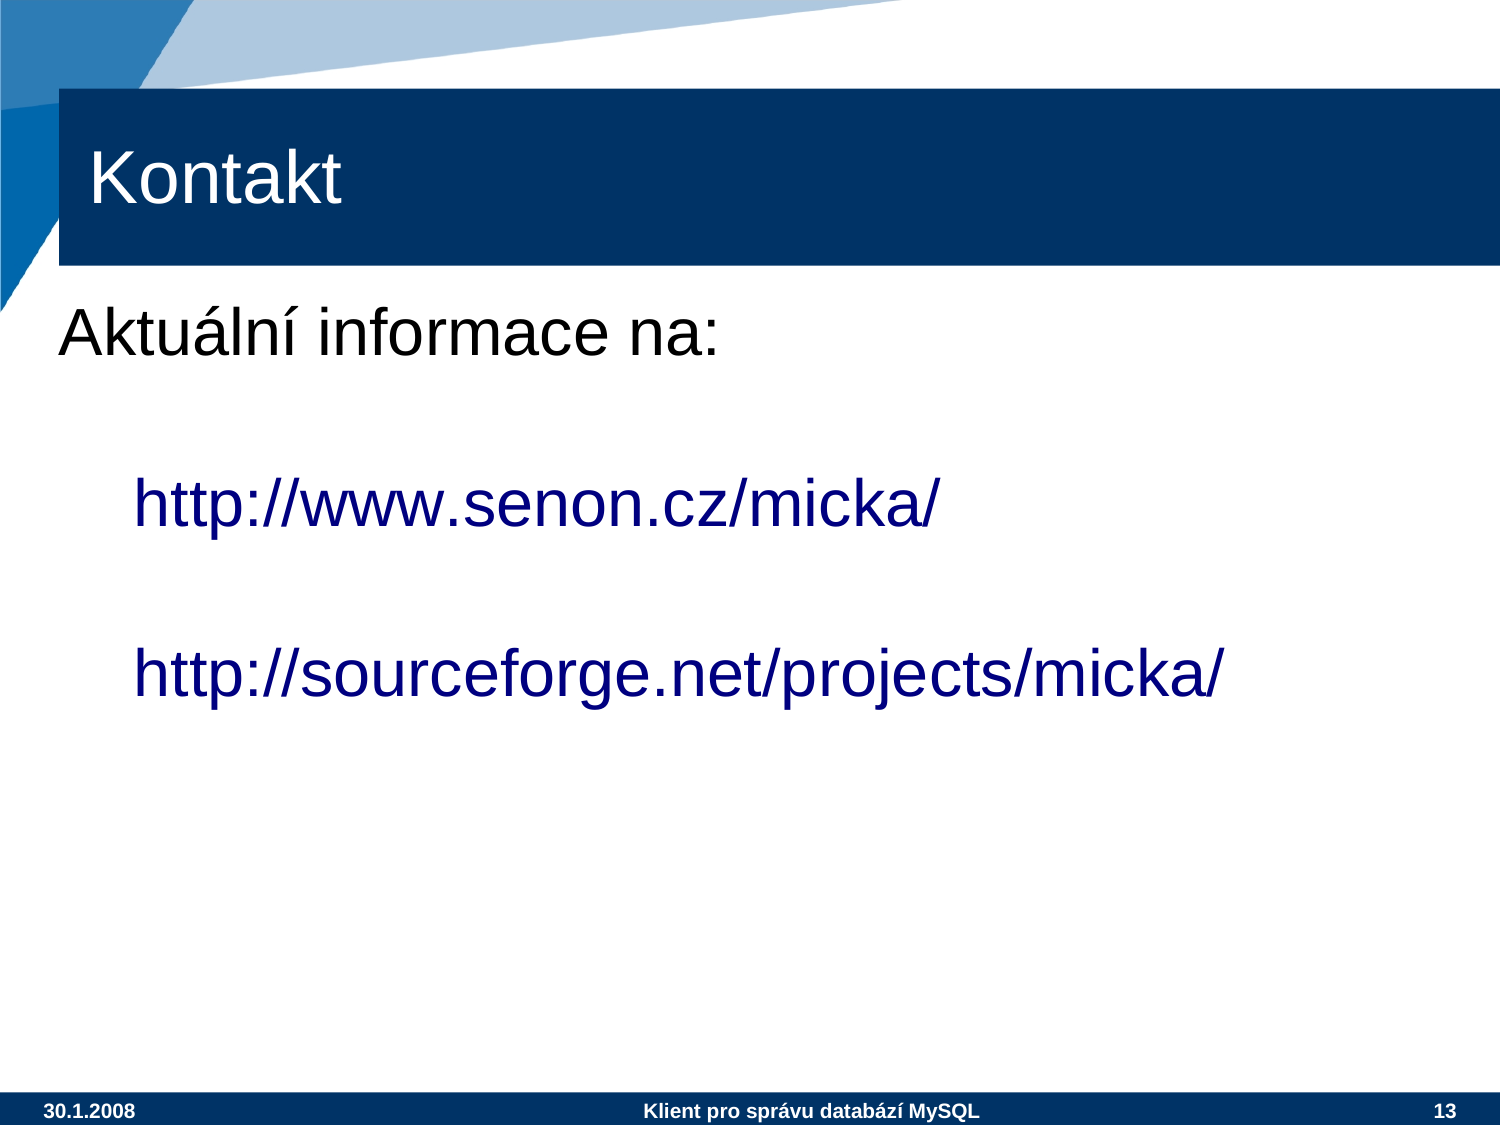

# Kontakt
Aktuální informace na:
http://www.senon.cz/micka/
http://sourceforge.net/projects/micka/